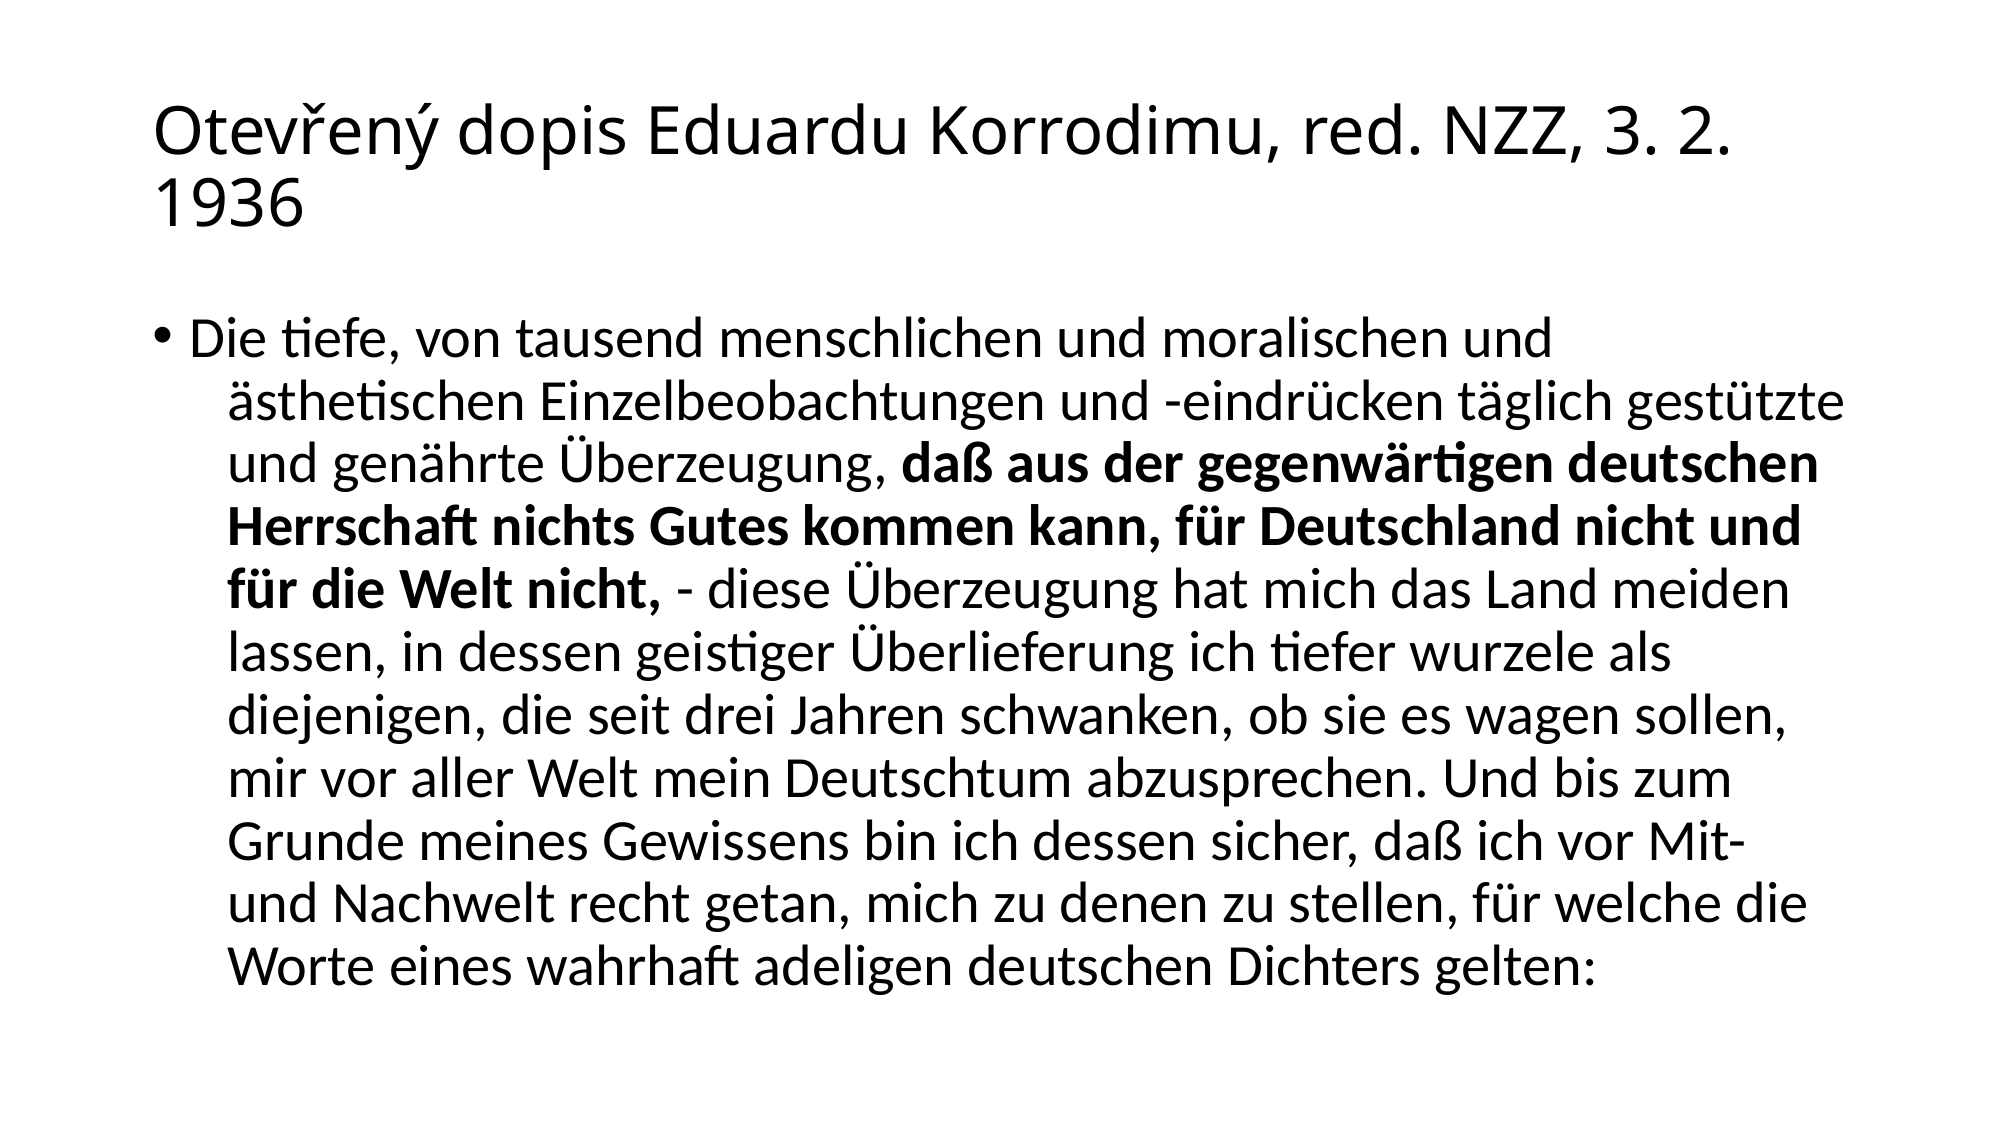

# Otevřený dopis Eduardu Korrodimu, red. NZZ, 3. 2. 1936
Die tiefe, von tausend menschlichen und moralischen und ästhetischen Einzelbeobachtungen und -eindrücken täglich gestützte und genährte Überzeugung, daß aus der gegenwärtigen deutschen Herrschaft nichts Gutes kommen kann, für Deutschland nicht und für die Welt nicht, - diese Überzeugung hat mich das Land meiden lassen, in dessen geistiger Überlieferung ich tiefer wurzele als diejenigen, die seit drei Jahren schwanken, ob sie es wagen sollen, mir vor aller Welt mein Deutschtum abzusprechen. Und bis zum Grunde meines Gewissens bin ich dessen sicher, daß ich vor Mit- und Nachwelt recht getan, mich zu denen zu stellen, für welche die Worte eines wahrhaft adeligen deutschen Dichters gelten: